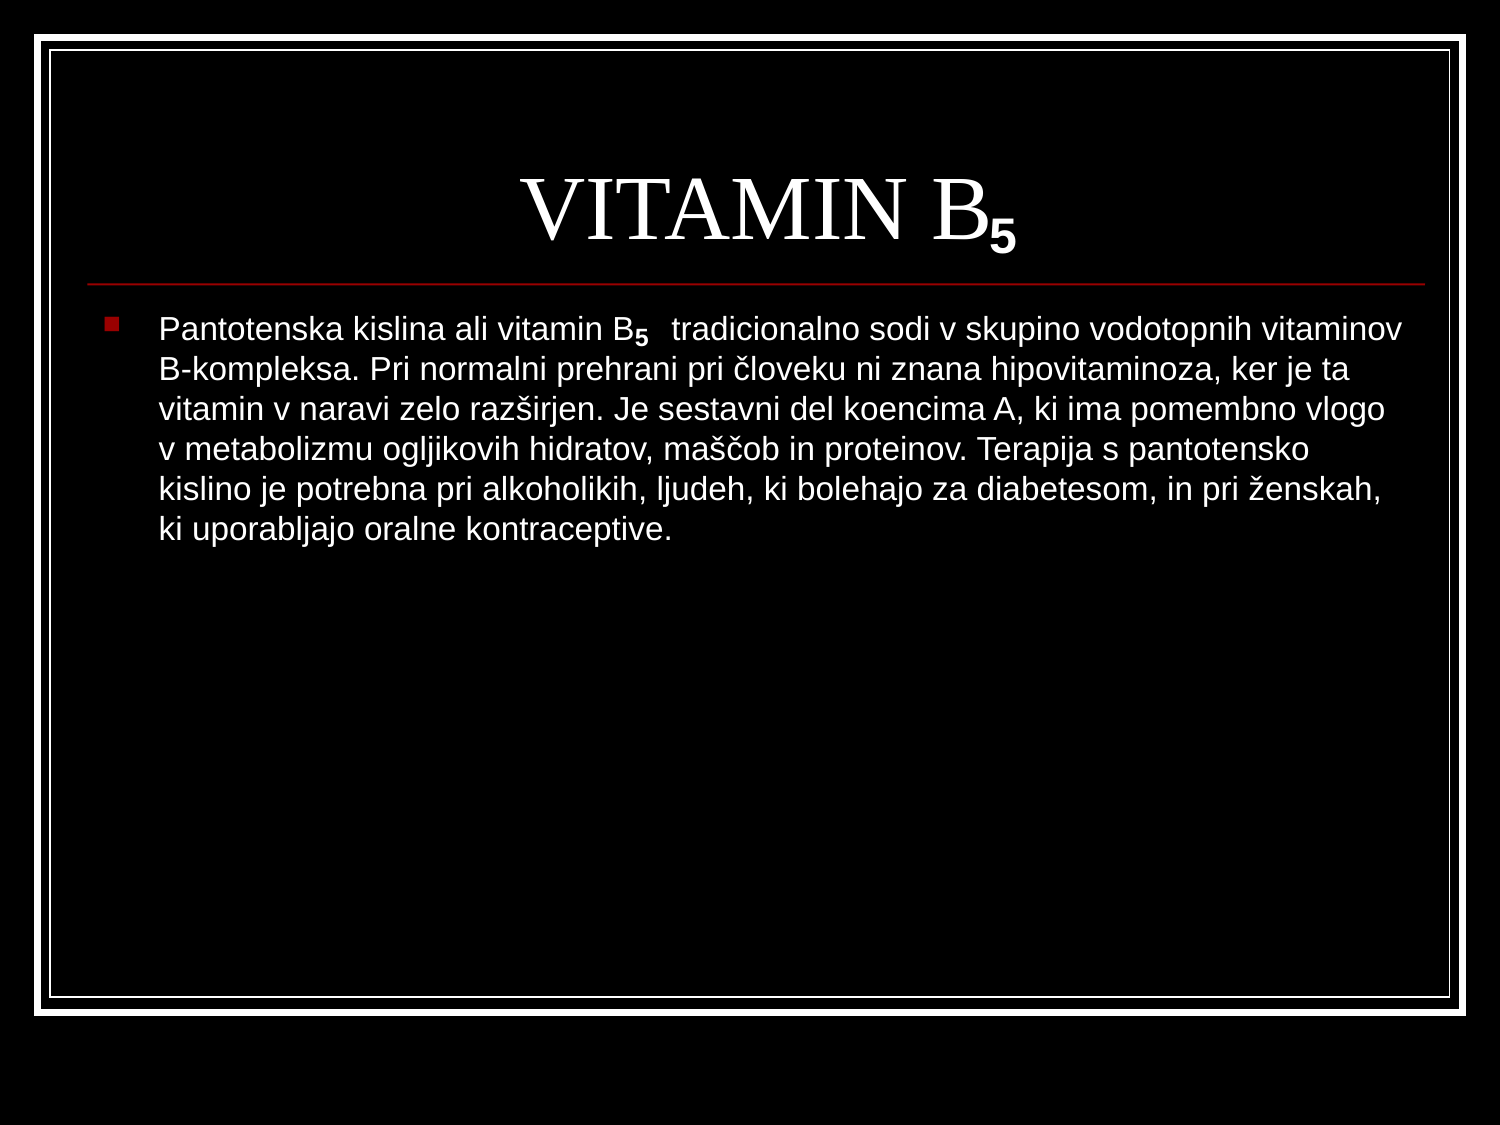

# VITAMIN B
5
Pantotenska kislina ali vitamin B tradicionalno sodi v skupino vodotopnih vitaminov B-kompleksa. Pri normalni prehrani pri človeku ni znana hipovitaminoza, ker je ta vitamin v naravi zelo razširjen. Je sestavni del koencima A, ki ima pomembno vlogo v metabolizmu ogljikovih hidratov, maščob in proteinov. Terapija s pantotensko kislino je potrebna pri alkoholikih, ljudeh, ki bolehajo za diabetesom, in pri ženskah, ki uporabljajo oralne kontraceptive.
5